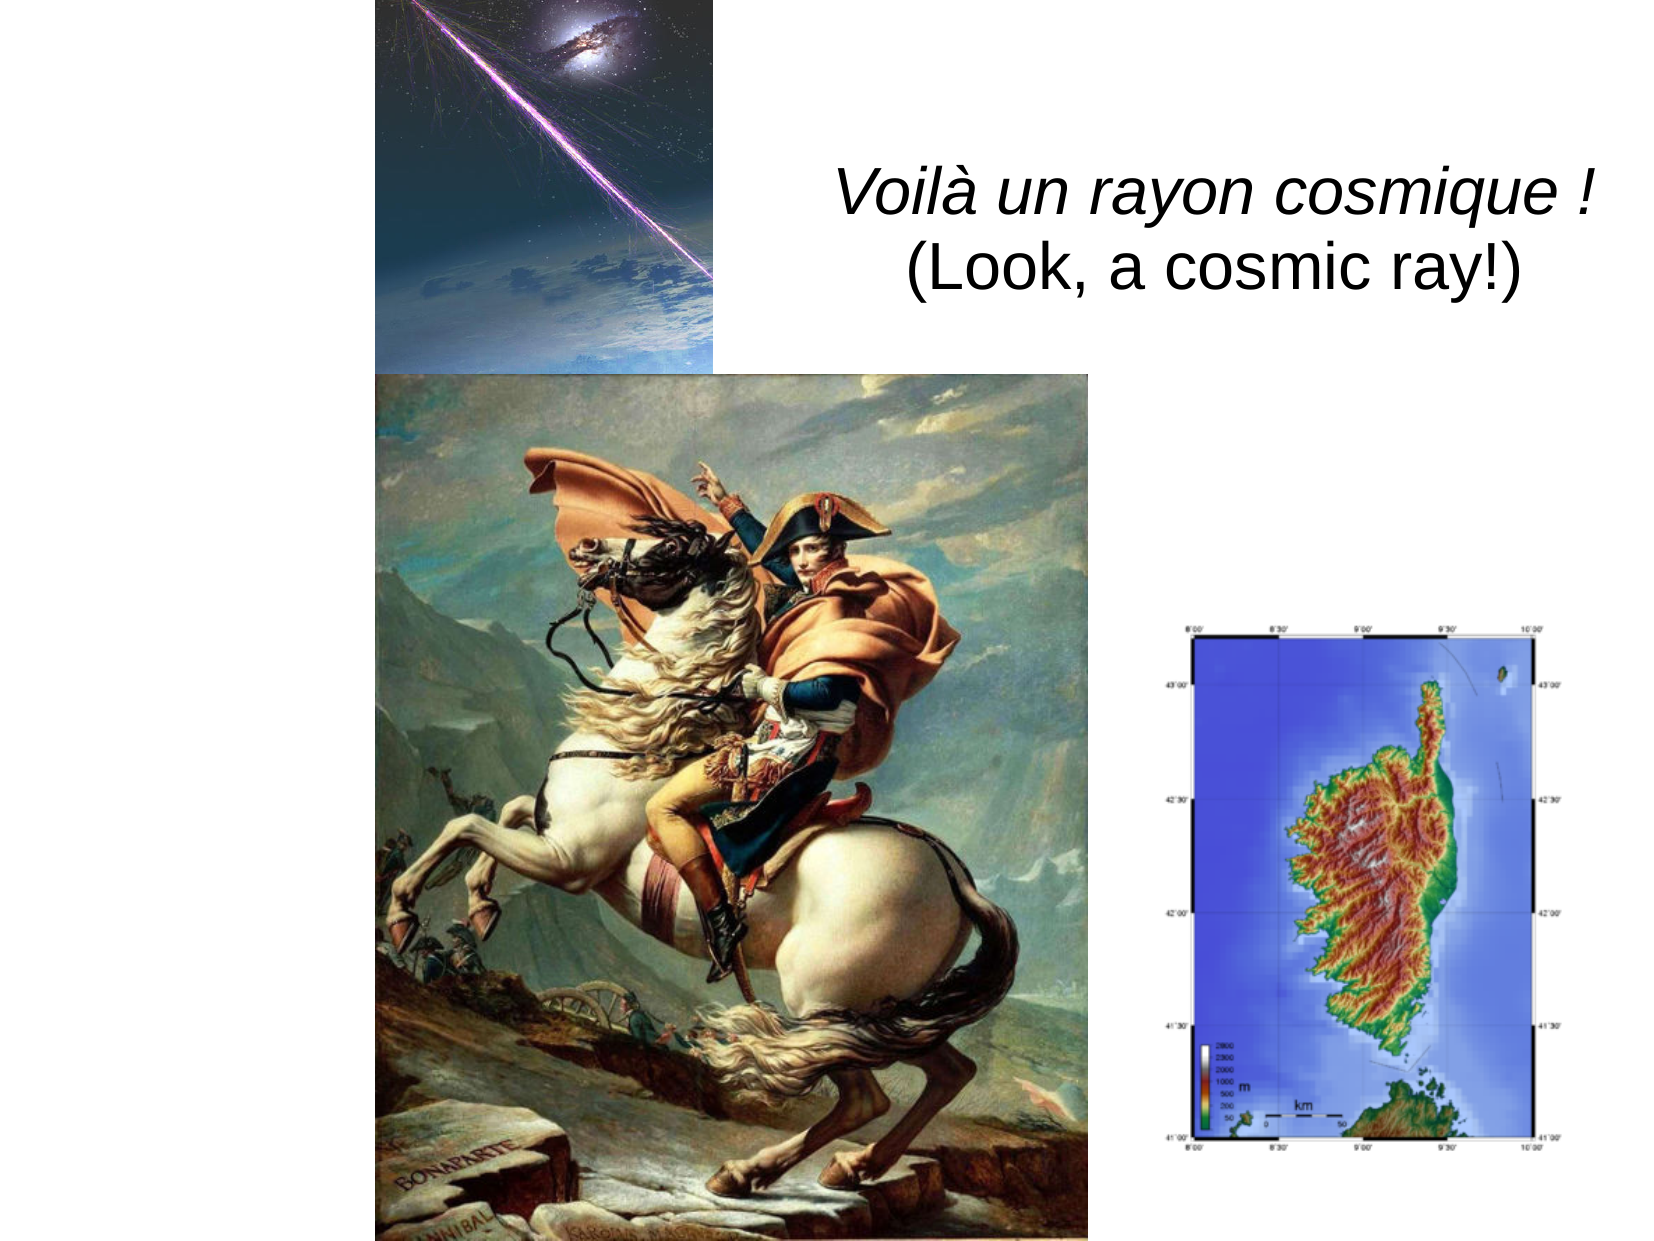

Voilà un rayon cosmique !
(Look, a cosmic ray!)